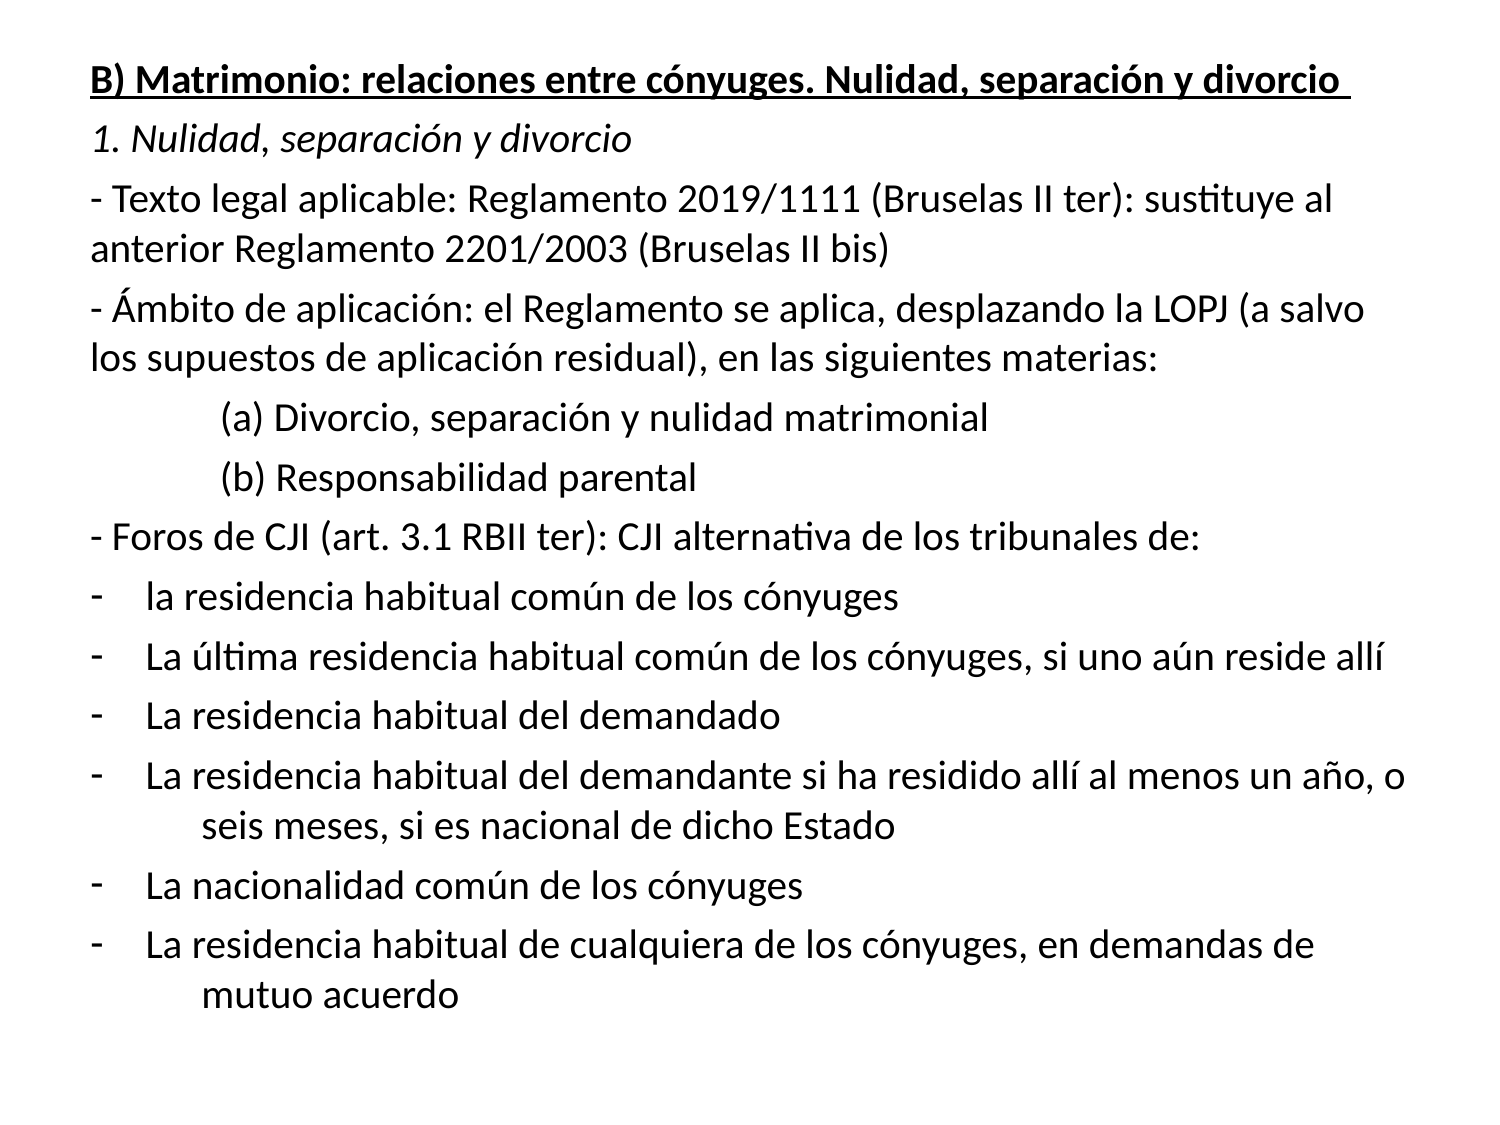

# B) Matrimonio: relaciones entre cónyuges. Nulidad, separación y divorcio
1. Nulidad, separación y divorcio
- Texto legal aplicable: Reglamento 2019/1111 (Bruselas II ter): sustituye al anterior Reglamento 2201/2003 (Bruselas II bis)
- Ámbito de aplicación: el Reglamento se aplica, desplazando la LOPJ (a salvo los supuestos de aplicación residual), en las siguientes materias:
(a) Divorcio, separación y nulidad matrimonial
(b) Responsabilidad parental
- Foros de CJI (art. 3.1 RBII ter): CJI alternativa de los tribunales de:
la residencia habitual común de los cónyuges
La última residencia habitual común de los cónyuges, si uno aún reside allí
La residencia habitual del demandado
La residencia habitual del demandante si ha residido allí al menos un año, o seis meses, si es nacional de dicho Estado
La nacionalidad común de los cónyuges
La residencia habitual de cualquiera de los cónyuges, en demandas de mutuo acuerdo